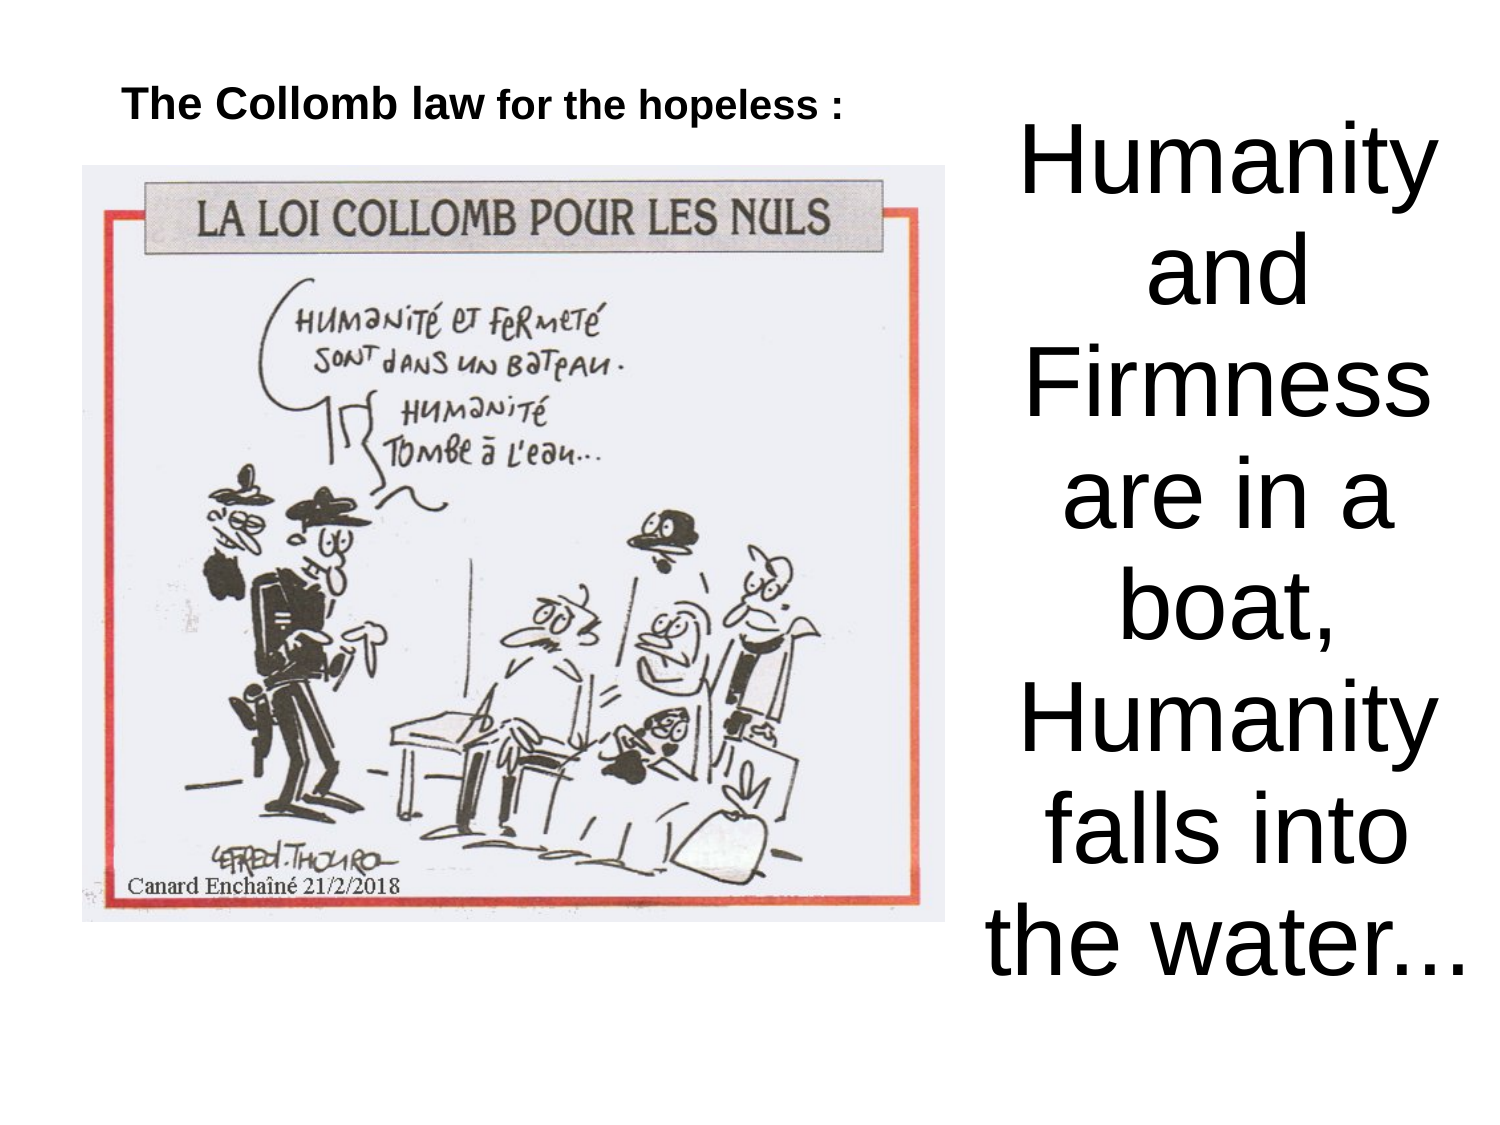

The Collomb law for the hopeless :
Humanity and Firmness are in a boat, Humanity falls into the water...